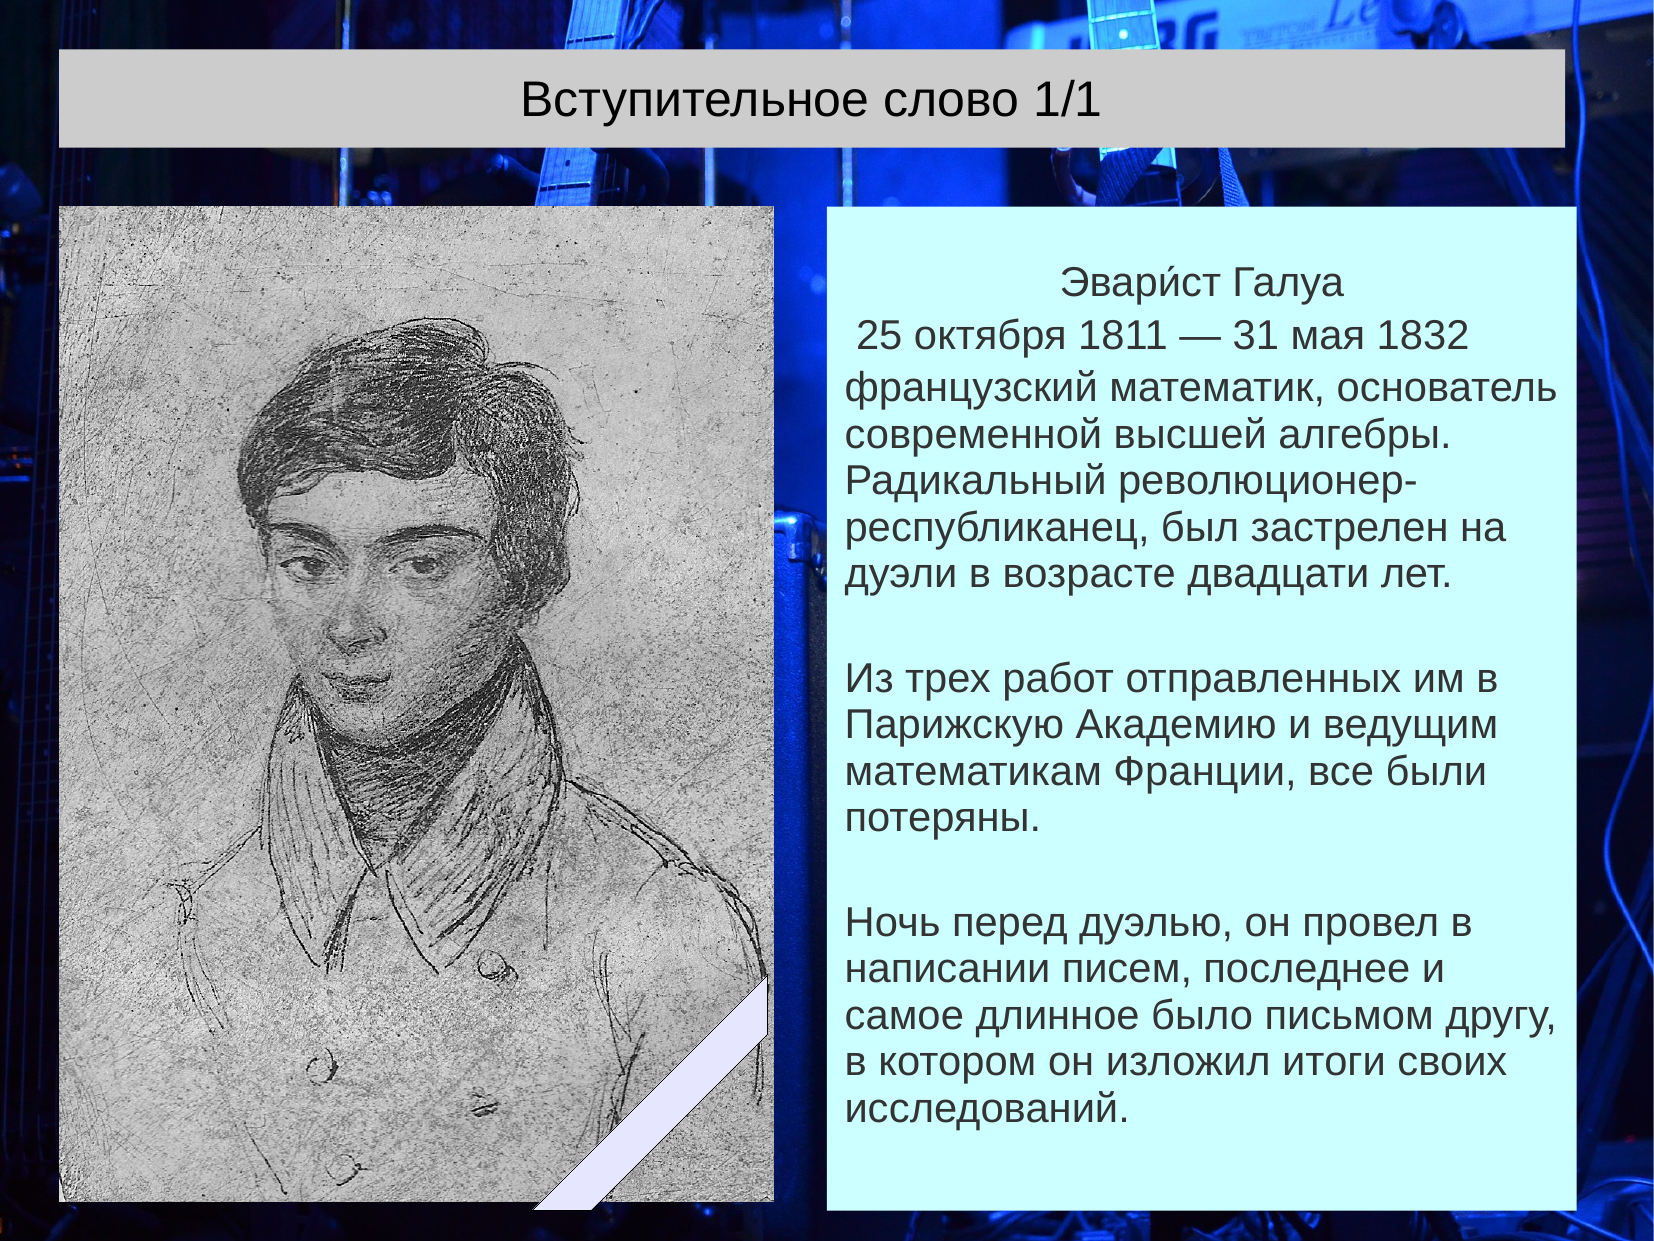

# Вступительное слово 1/1
Эвари́ст Галуа
 25 октября 1811 — 31 мая 1832
французский математик, основатель современной высшей алгебры. Радикальный революционер-республиканец, был застрелен на дуэли в возрасте двадцати лет.
Из трех работ отправленных им в Парижскую Академию и ведущим математикам Франции, все были потеряны.
Ночь перед дуэлью, он провел в написании писем, последнее и самое длинное было письмом другу, в котором он изложил итоги своих исследований.